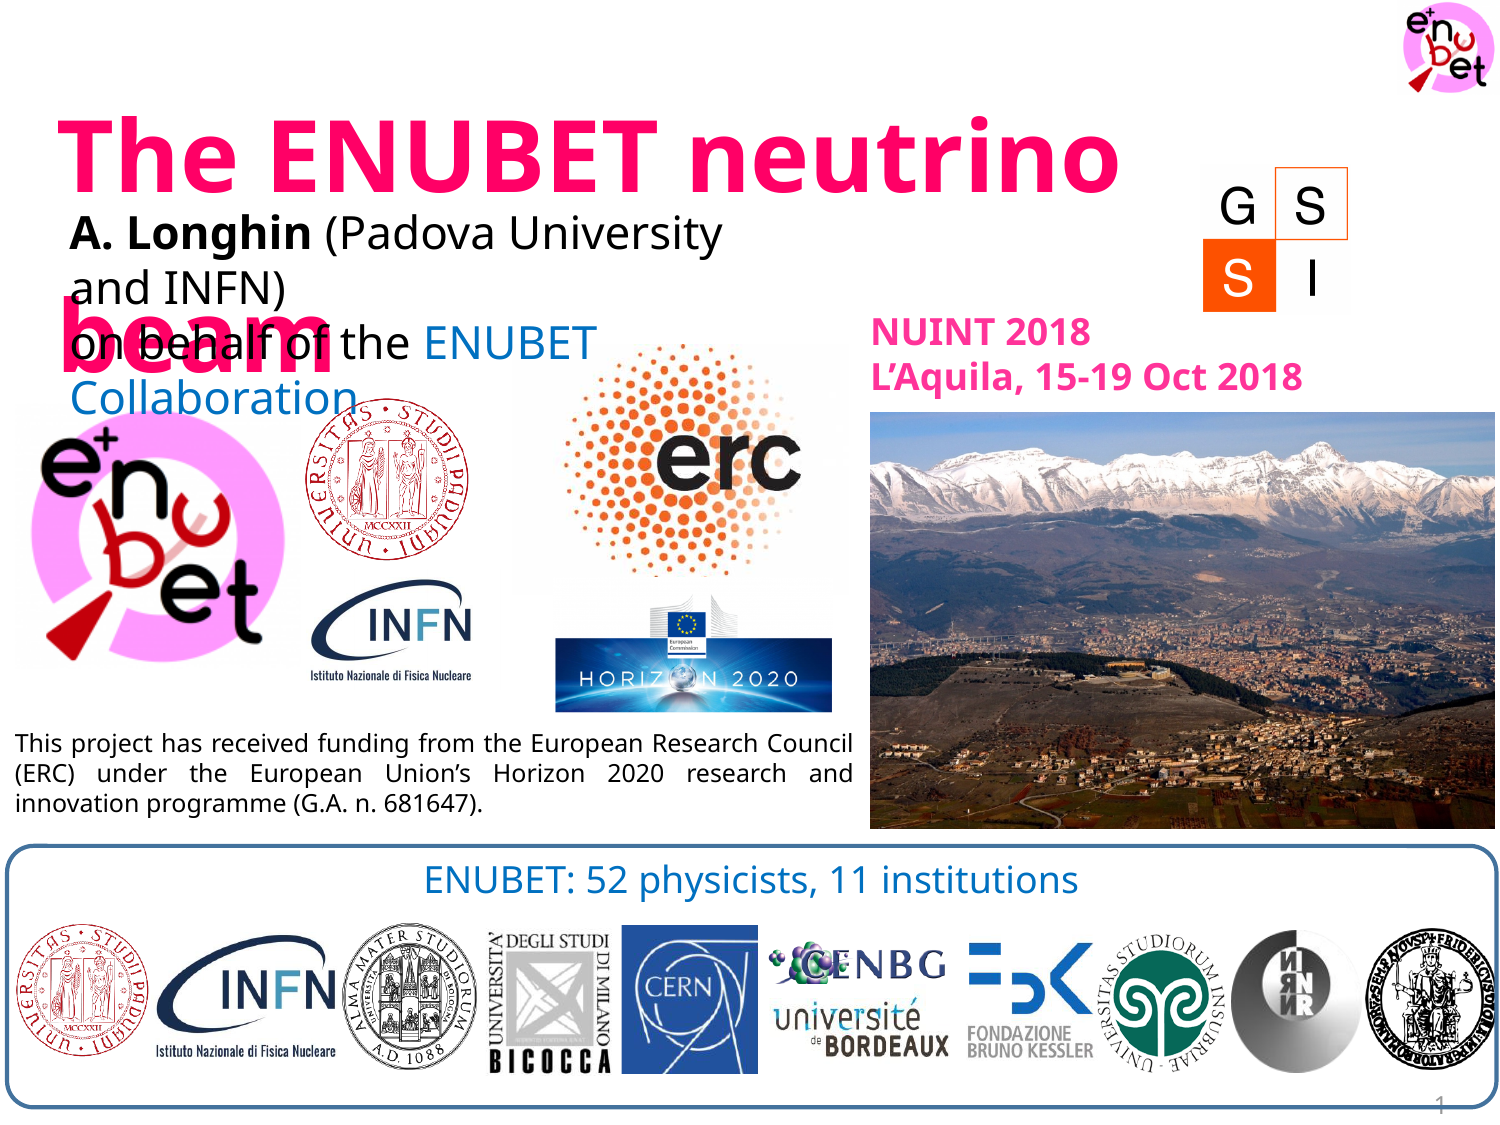

The ENUBET neutrino beam
A. Longhin (Padova University and INFN)
on behalf of the ENUBET Collaboration
NUINT 2018
L’Aquila, 15-19 Oct 2018
This project has received funding from the European Research Council (ERC) under the European Union’s Horizon 2020 research and innovation programme (G.A. n. 681647).
ENUBET: 52 physicists, 11 institutions